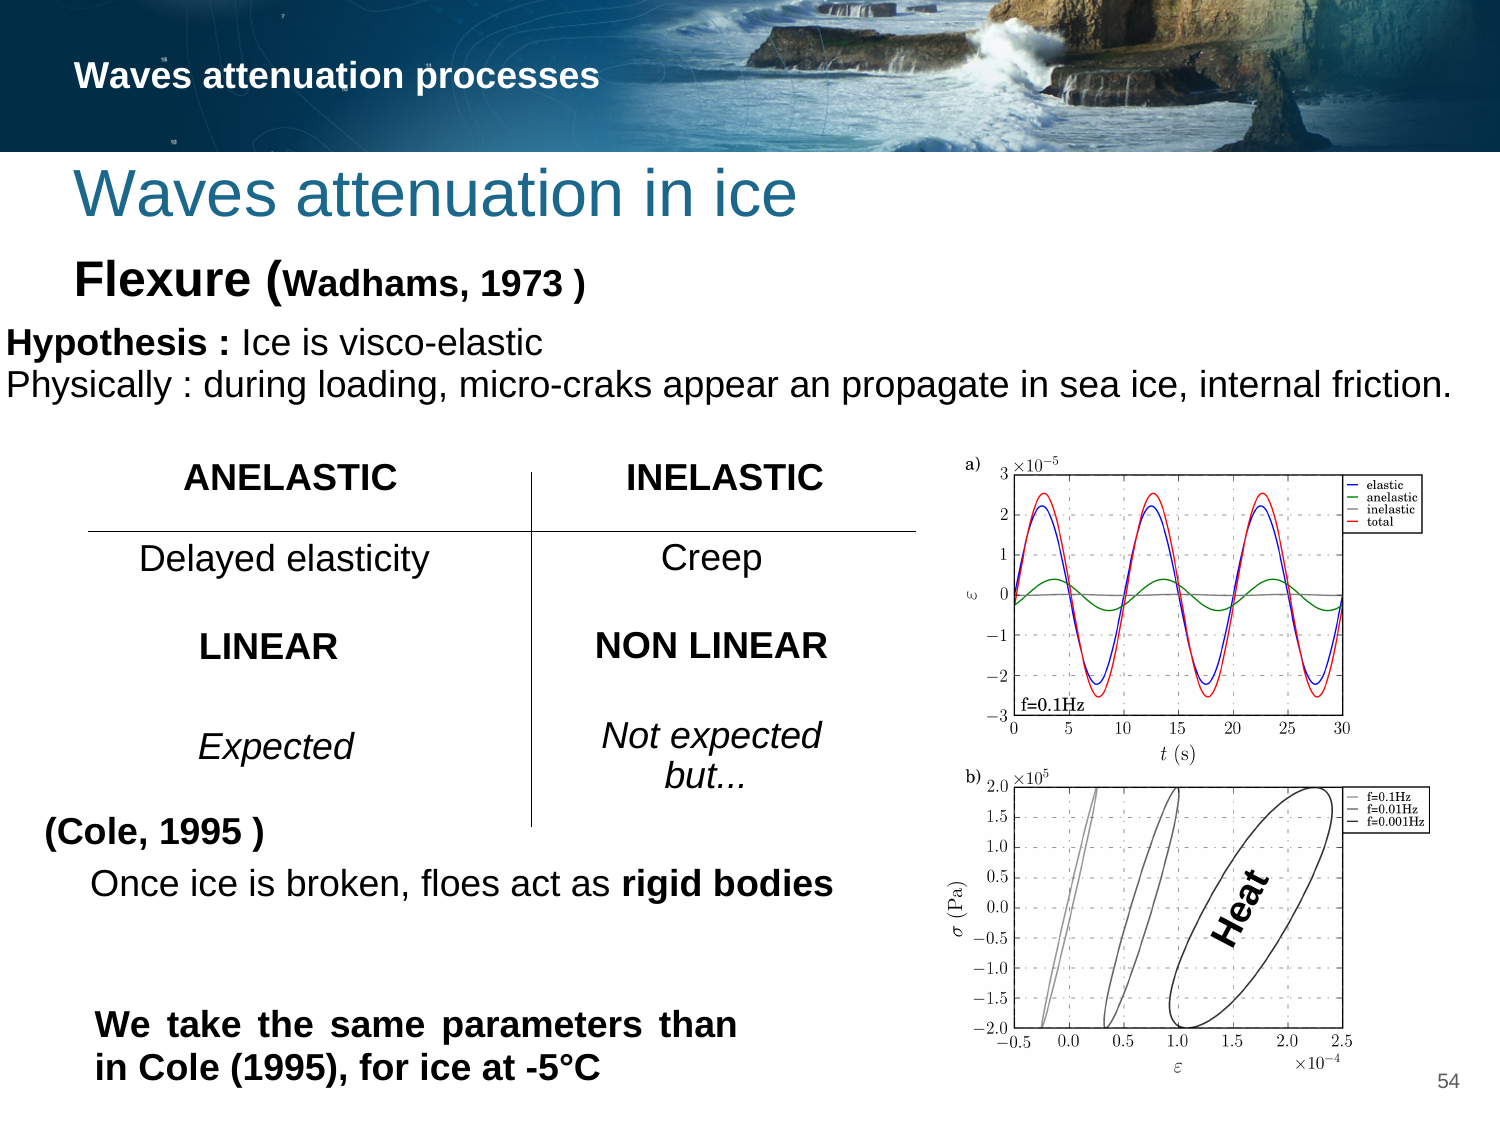

Waves attenuation processes
# Waves attenuation in ice
Flexure (Wadhams, 1973 )
Hypothesis : Ice is visco-elastic
Physically : during loading, micro-craks appear an propagate in sea ice, internal friction.
ANELASTIC
INELASTIC
Creep
Delayed elasticity
NON LINEAR
LINEAR
Not expected
but...
Expected
(Cole, 1995 )
Heat
 Once ice is broken, floes act as rigid bodies
We take the same parameters than in Cole (1995), for ice at -5°C